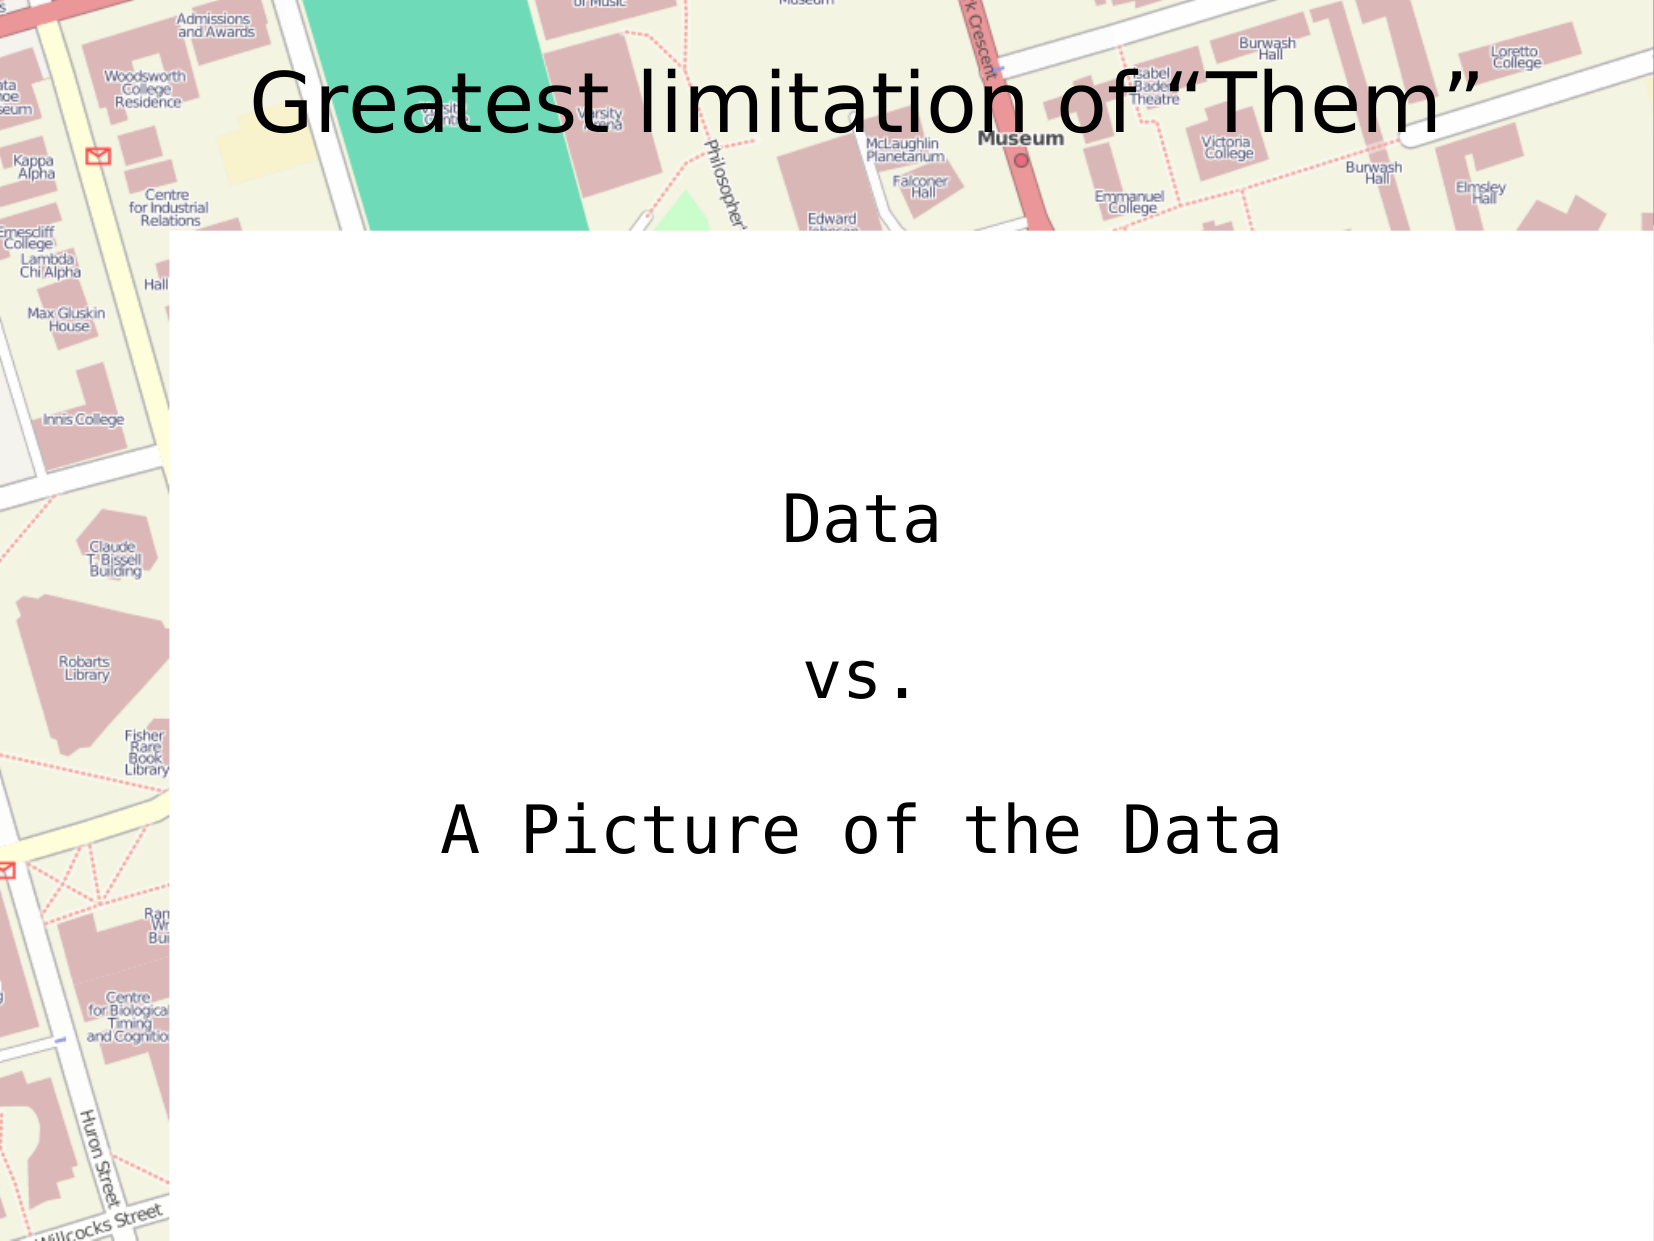

# Greatest limitation of “Them”
Data
vs.
A Picture of the Data